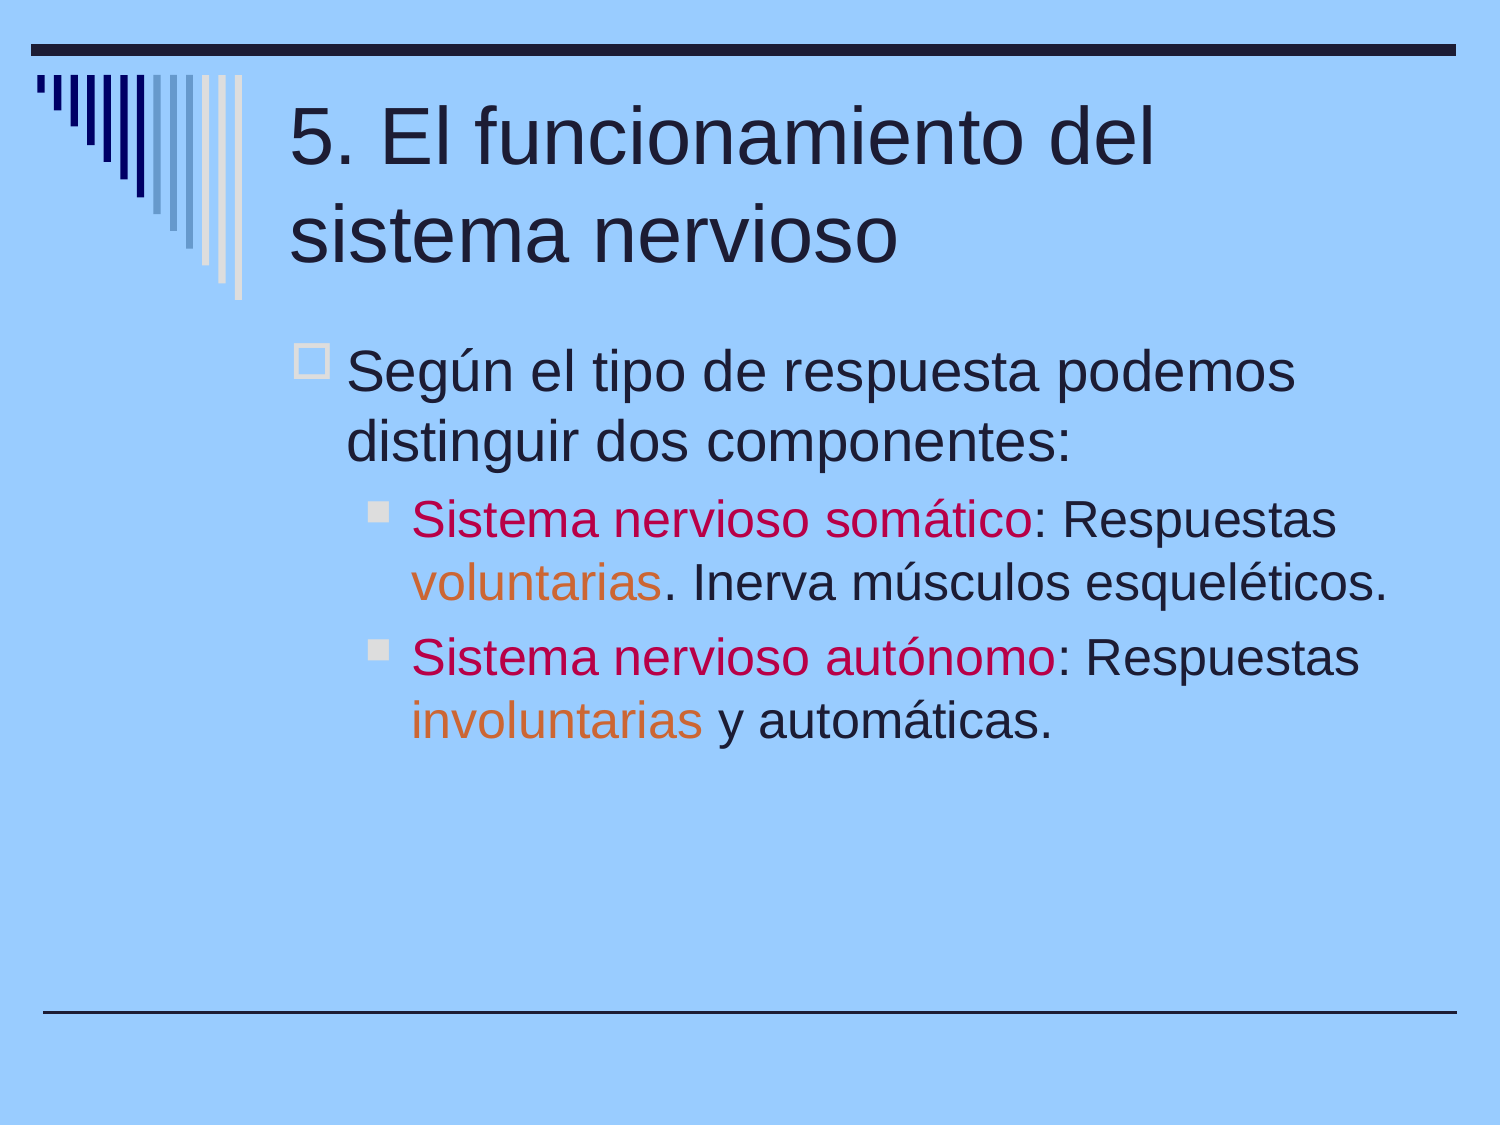

# 5. El funcionamiento del sistema nervioso
Según el tipo de respuesta podemos distinguir dos componentes:
Sistema nervioso somático: Respuestas voluntarias. Inerva músculos esqueléticos.
Sistema nervioso autónomo: Respuestas involuntarias y automáticas.